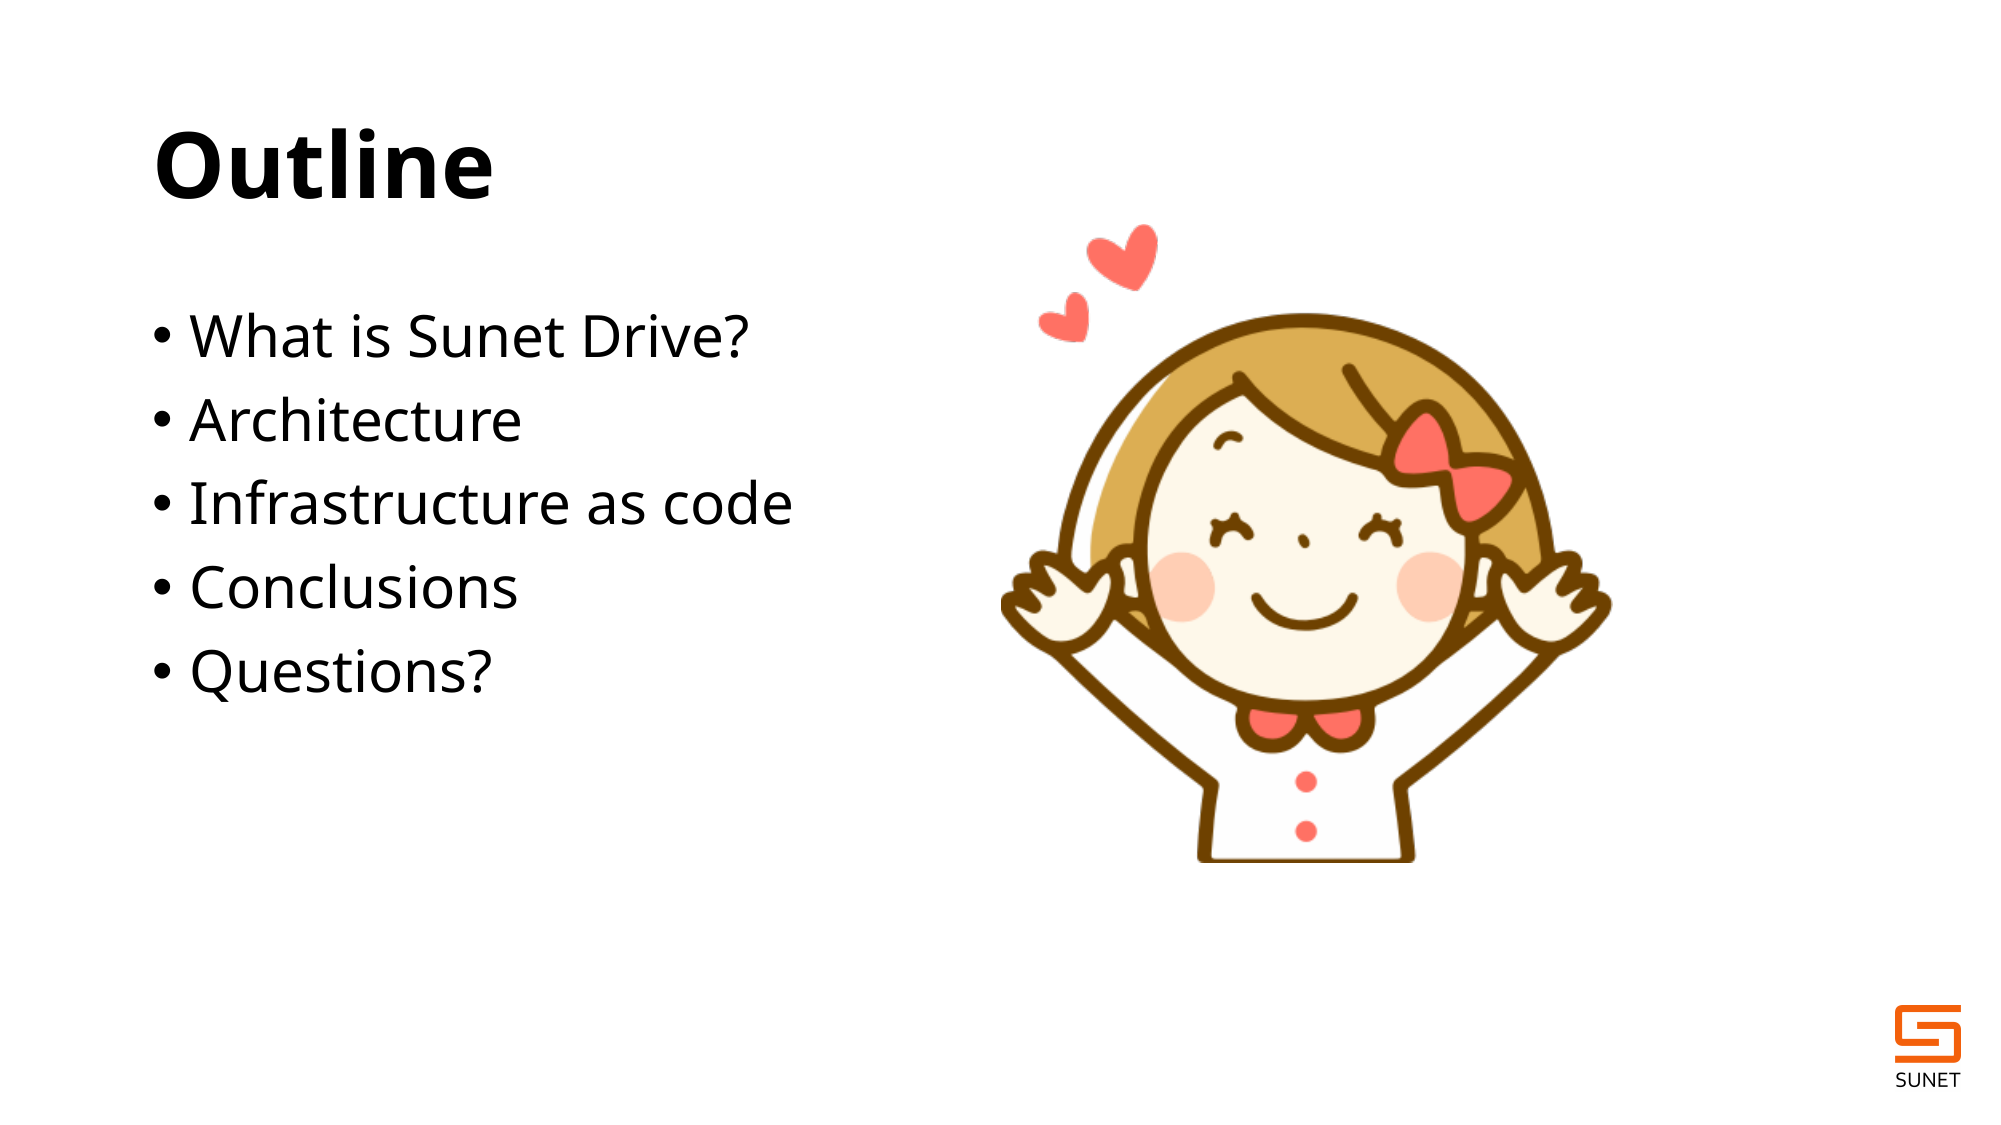

# Outline
What is Sunet Drive?
Architecture
Infrastructure as code
Conclusions
Questions?